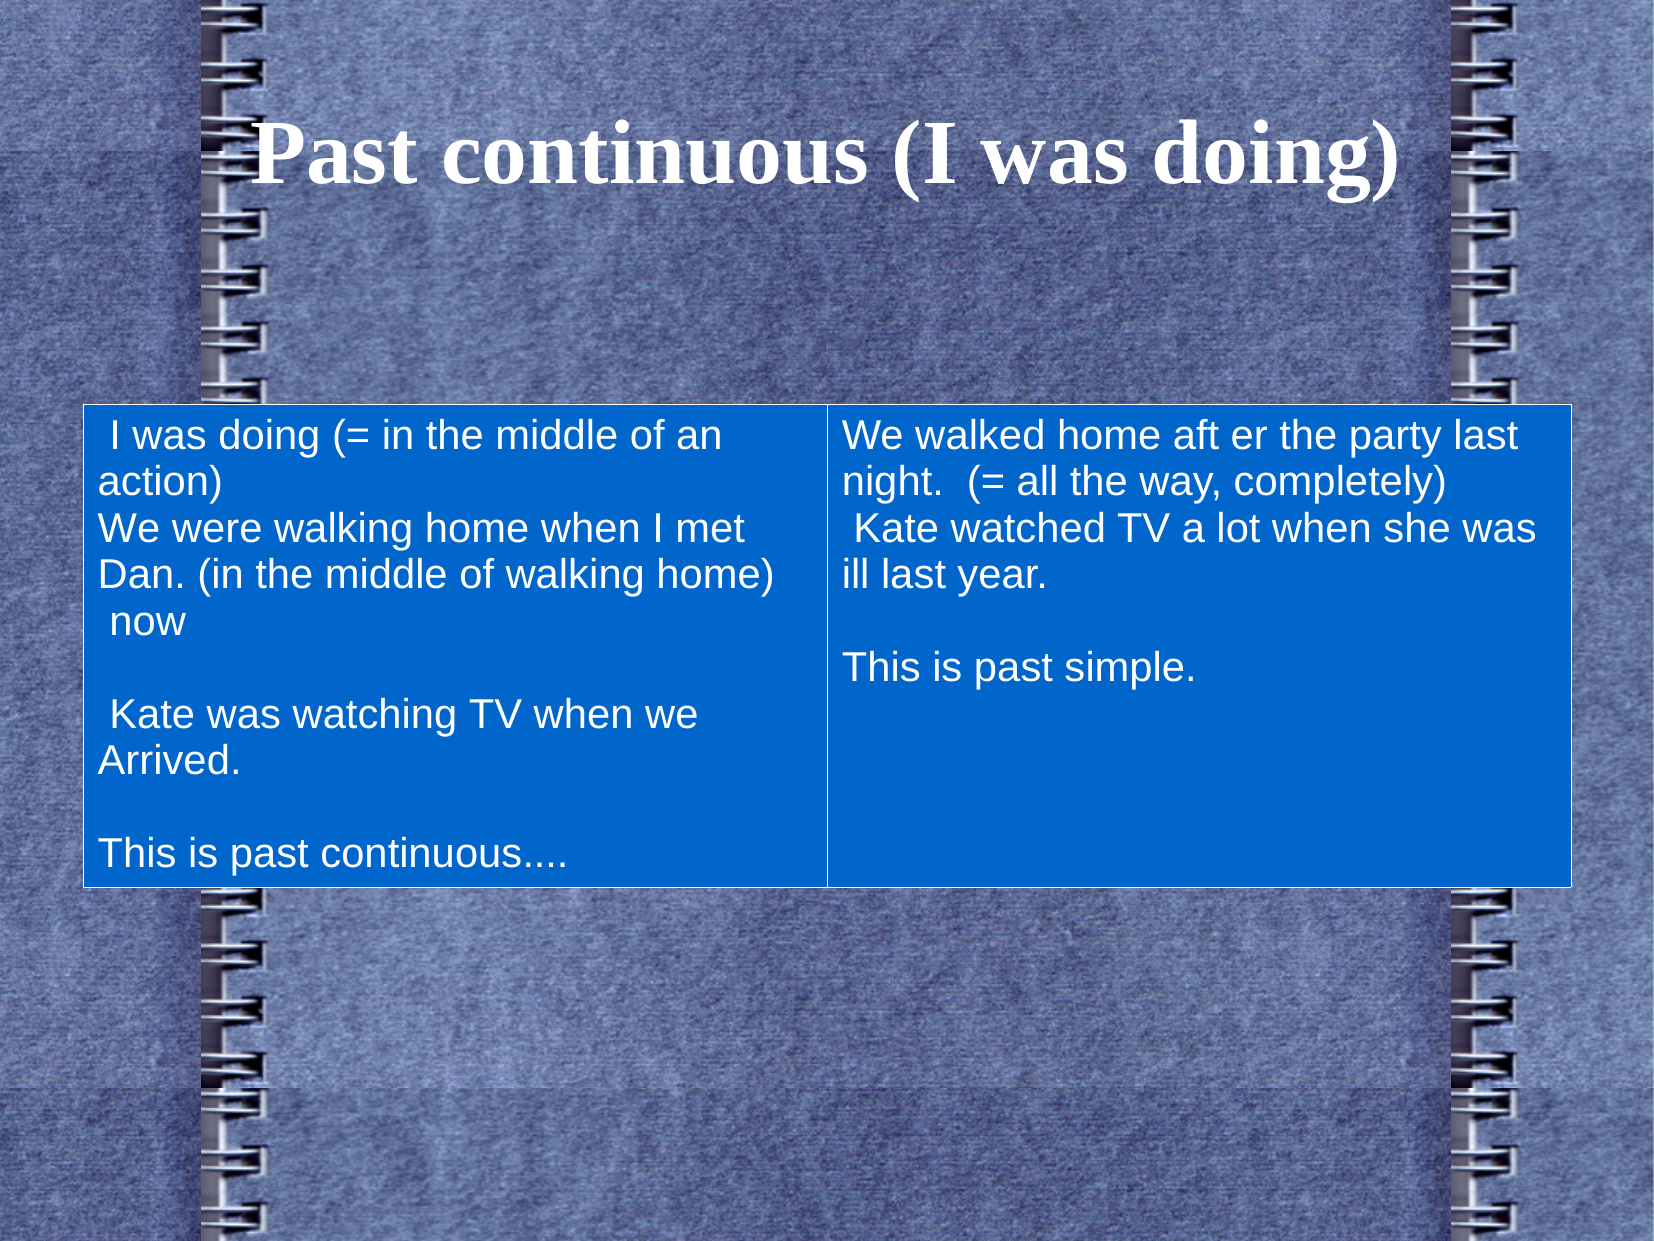

# Past continuous (I was doing)
| I was doing (= in the middle of an action) We were walking home when I met Dan. (in the middle of walking home) now Kate was watching TV when we Arrived. This is past continuous.... | We walked home aft er the party last night. (= all the way, completely) Kate watched TV a lot when she was ill last year. This is past simple. |
| --- | --- |